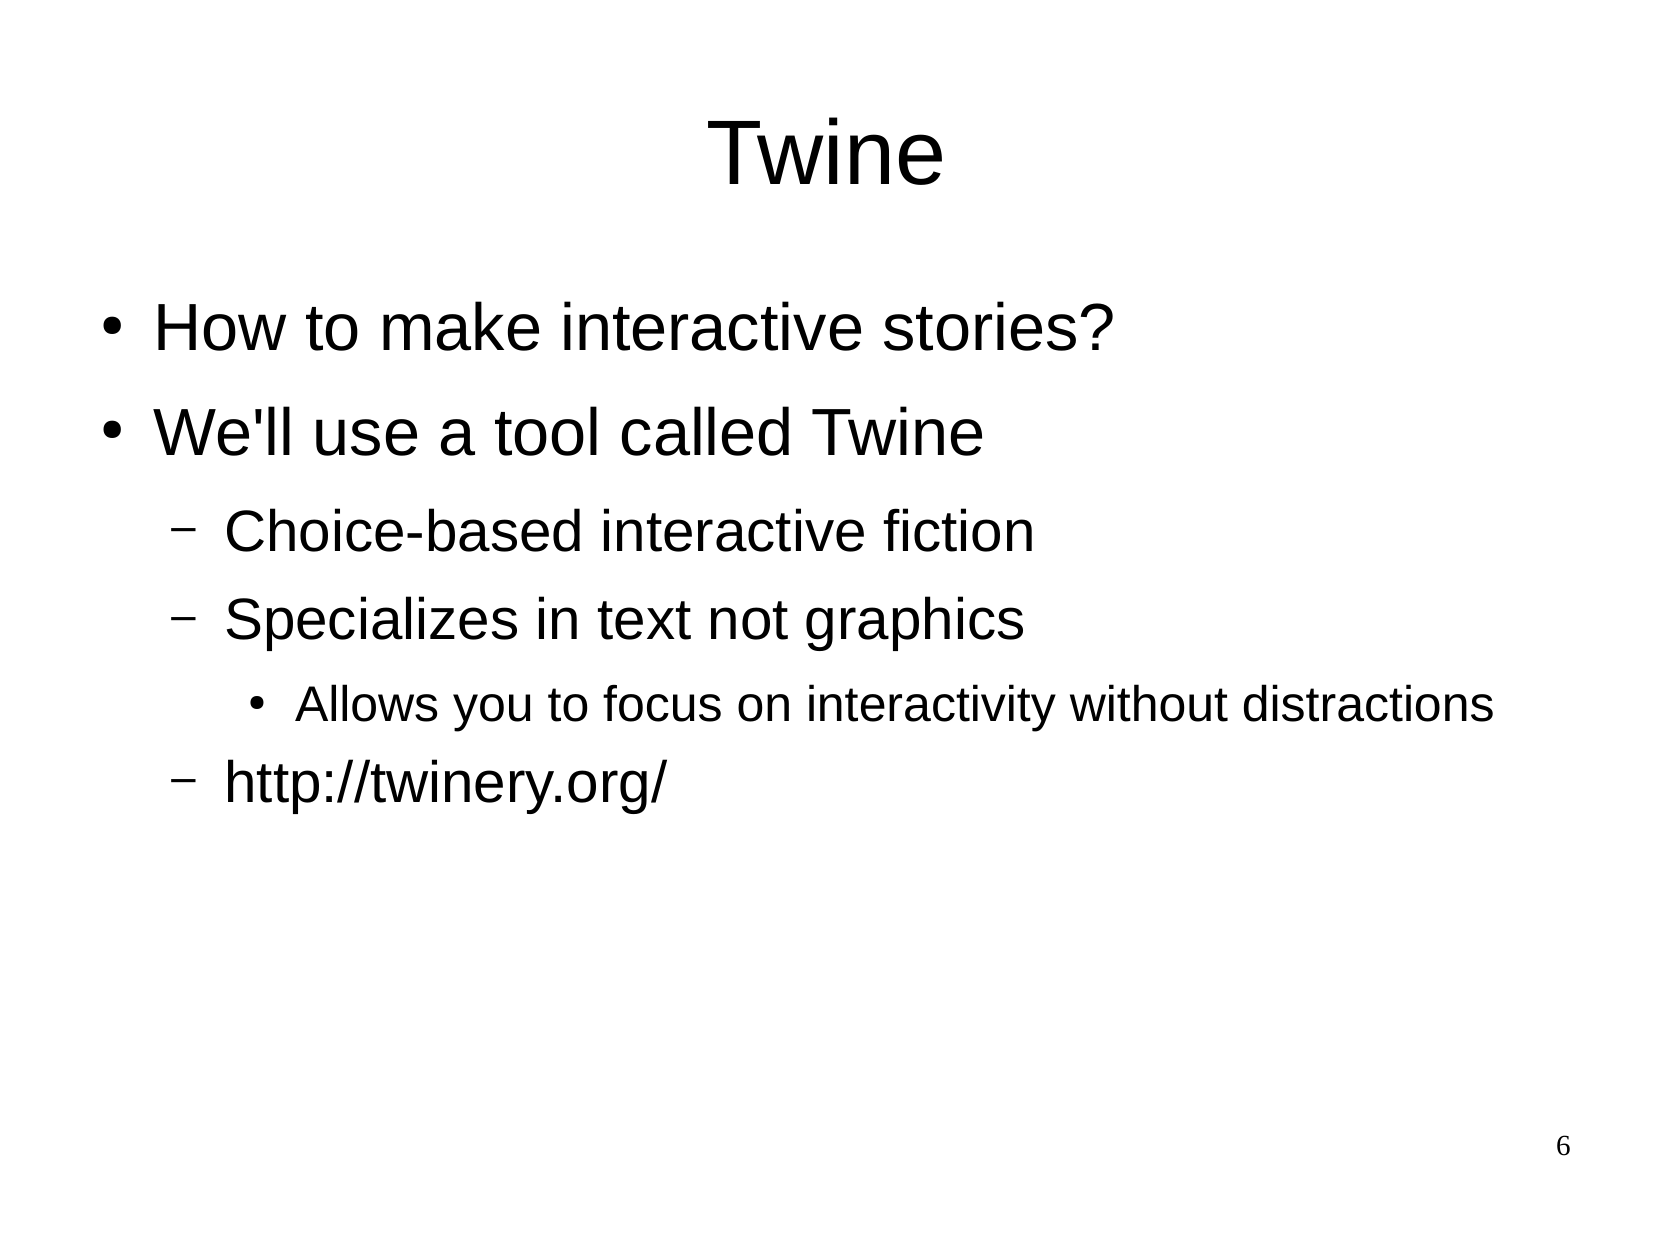

# Twine
How to make interactive stories?
We'll use a tool called Twine
Choice-based interactive fiction
Specializes in text not graphics
Allows you to focus on interactivity without distractions
http://twinery.org/
6